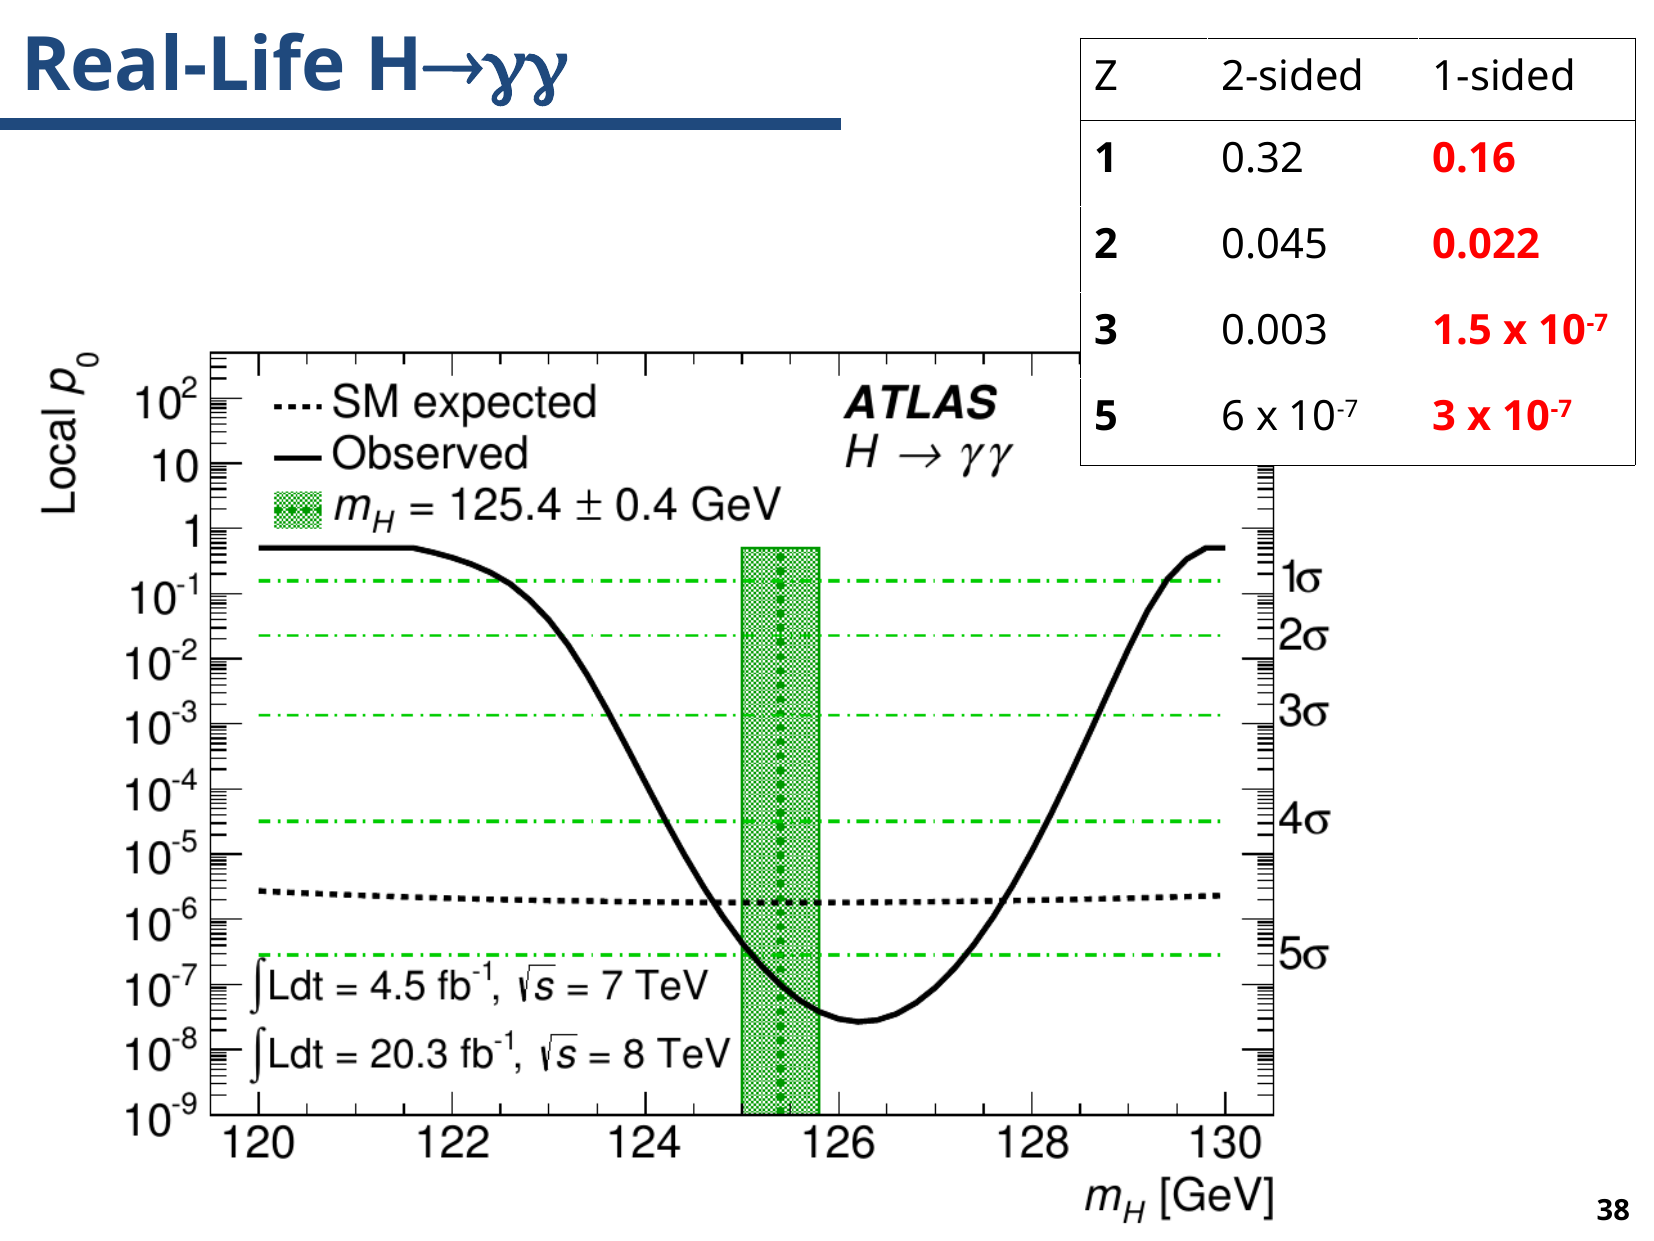

# Real-Life H®gg
| Z | 2-sided | 1-sided |
| --- | --- | --- |
| 1 | 0.32 | 0.16 |
| 2 | 0.045 | 0.022 |
| 3 | 0.003 | 1.5 x 10-7 |
| 5 | 6 x 10-7 | 3 x 10-7 |
38